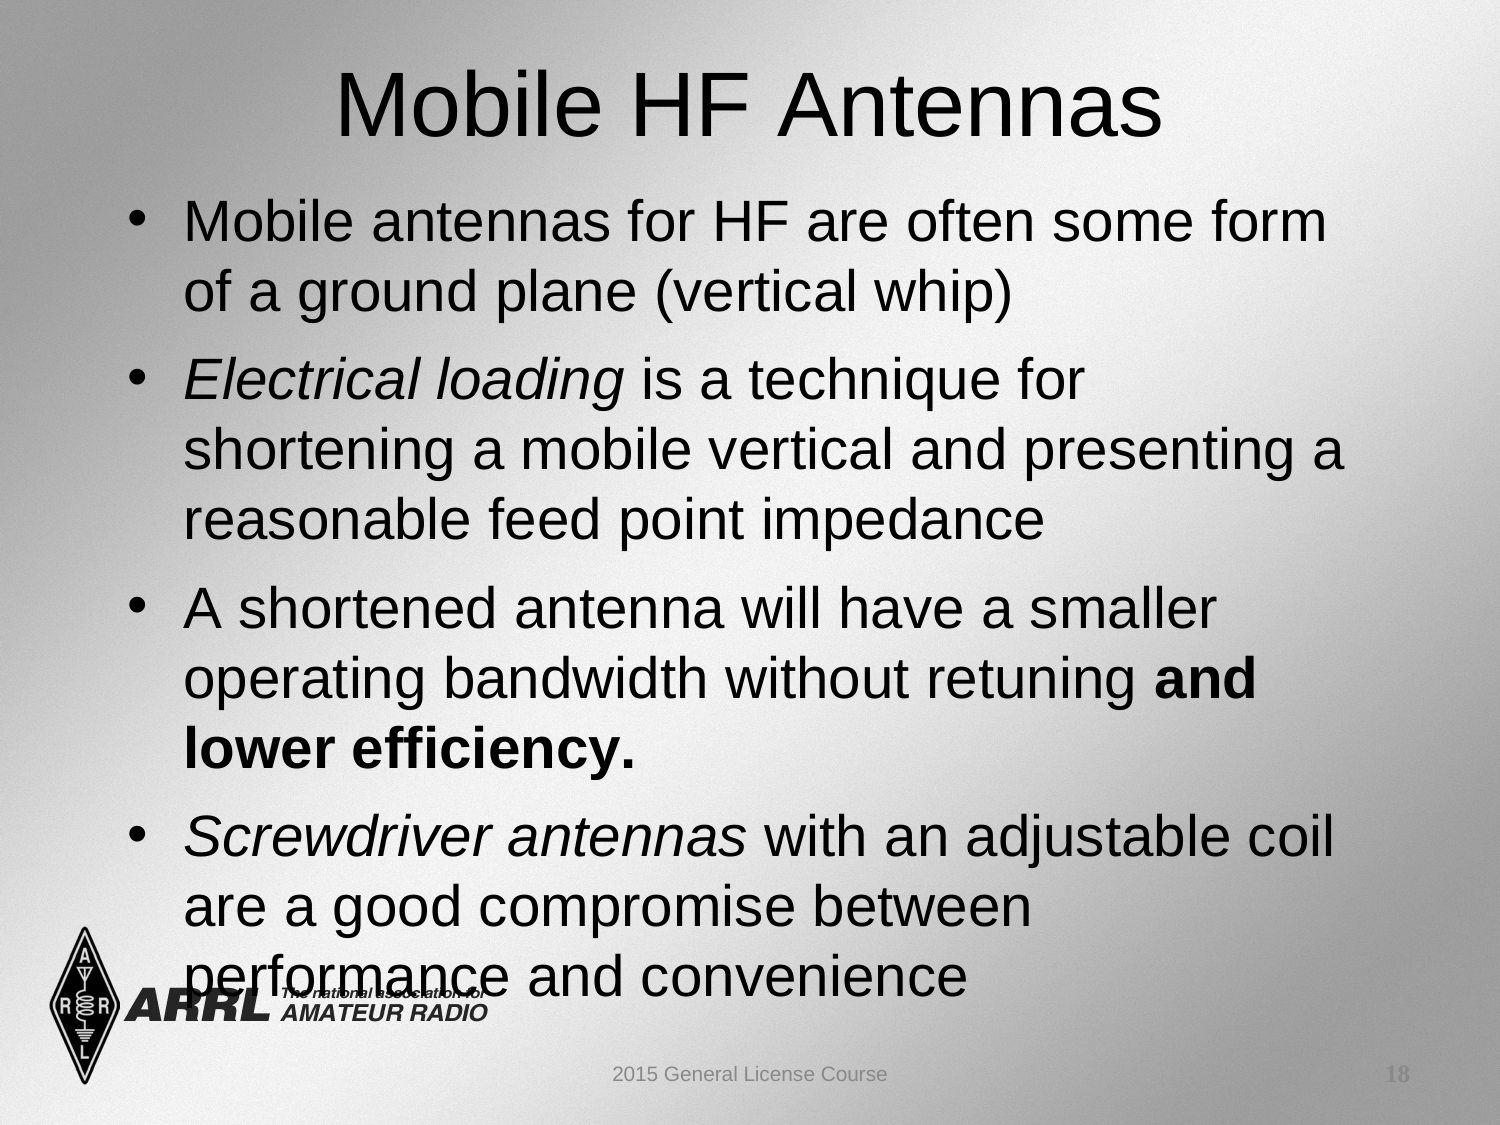

Mobile HF Antennas
Mobile antennas for HF are often some form of a ground plane (vertical whip)
Electrical loading is a technique for shortening a mobile vertical and presenting a reasonable feed point impedance
A shortened antenna will have a smaller operating bandwidth without retuning and lower efficiency.
Screwdriver antennas with an adjustable coil are a good compromise between performance and convenience
2015 General License Course